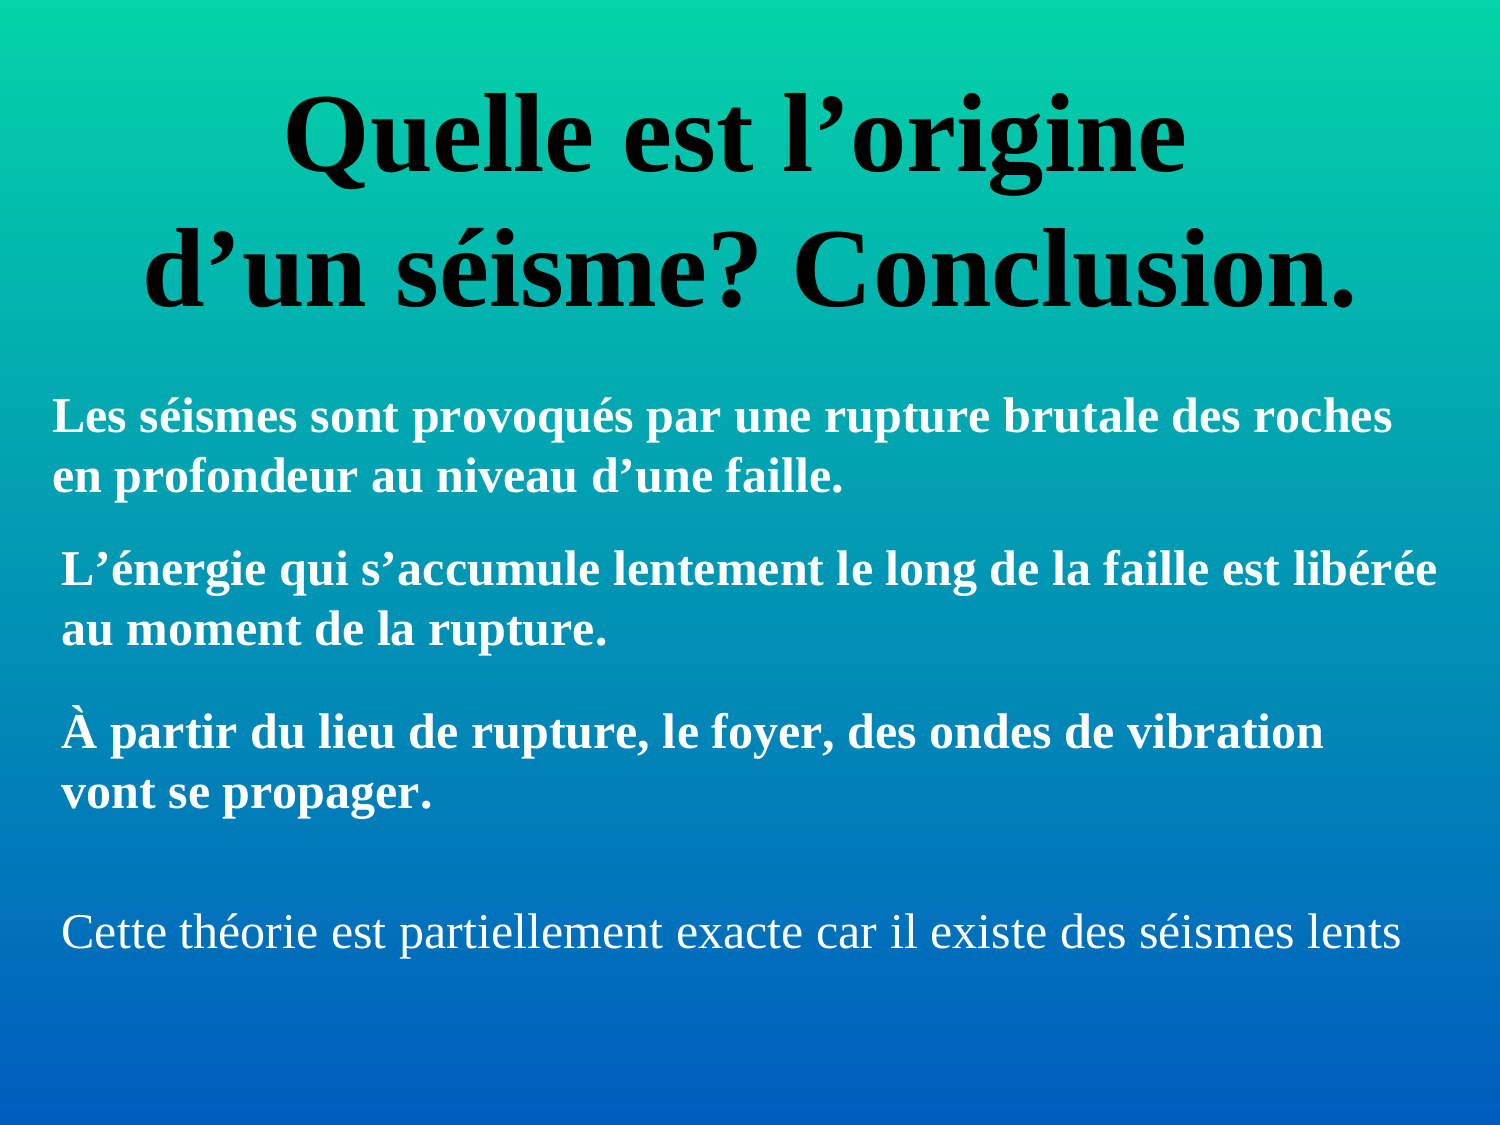

Quelle est l’origine
d’un séisme? Conclusion.
Les séismes sont provoqués par une rupture brutale des roches en profondeur au niveau d’une faille.
L’énergie qui s’accumule lentement le long de la faille est libérée au moment de la rupture.
À partir du lieu de rupture, le foyer, des ondes de vibration vont se propager.
Cette théorie est partiellement exacte car il existe des séismes lents